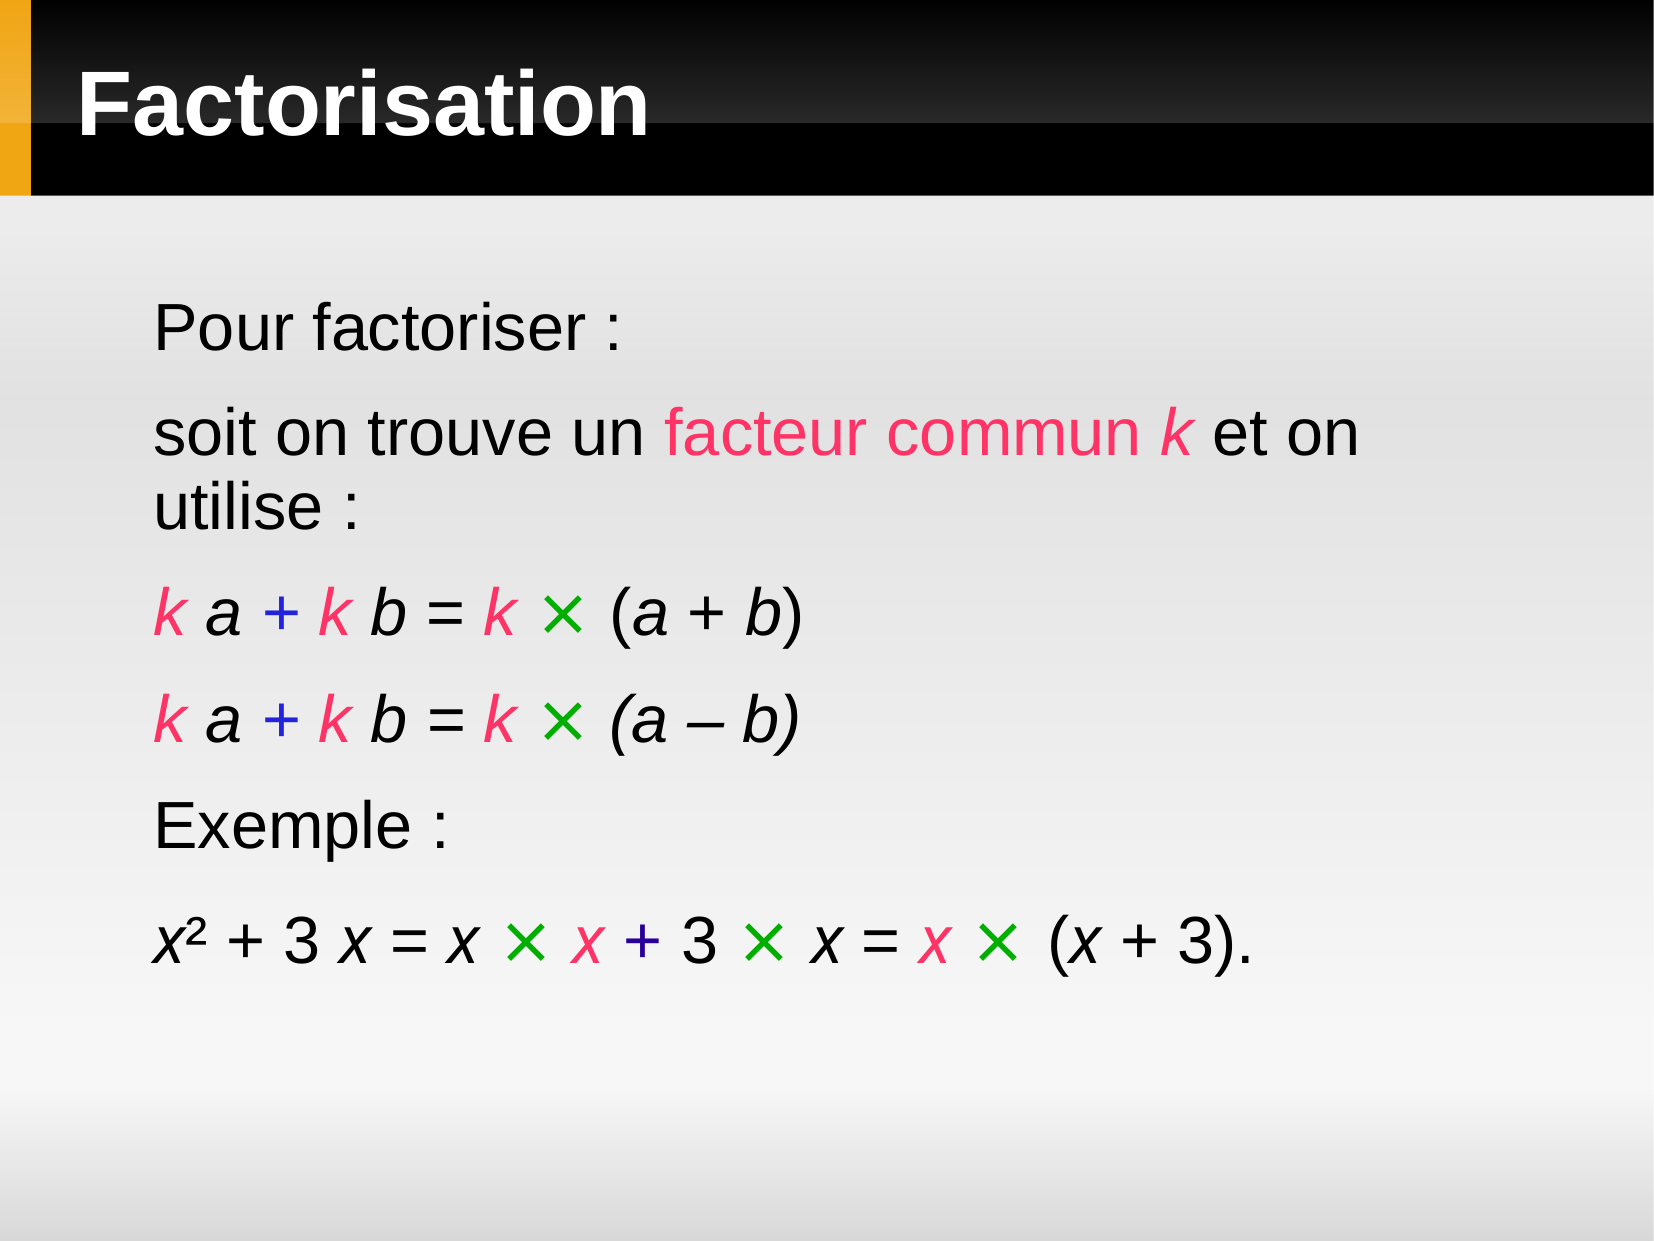

# Factorisation
Pour factoriser :
soit on trouve un facteur commun k et on utilise :
k a + k b = k × (a + b)
k a + k b = k × (a – b)
Exemple :
x² + 3 x = x × x + 3 × x = x × (x + 3).